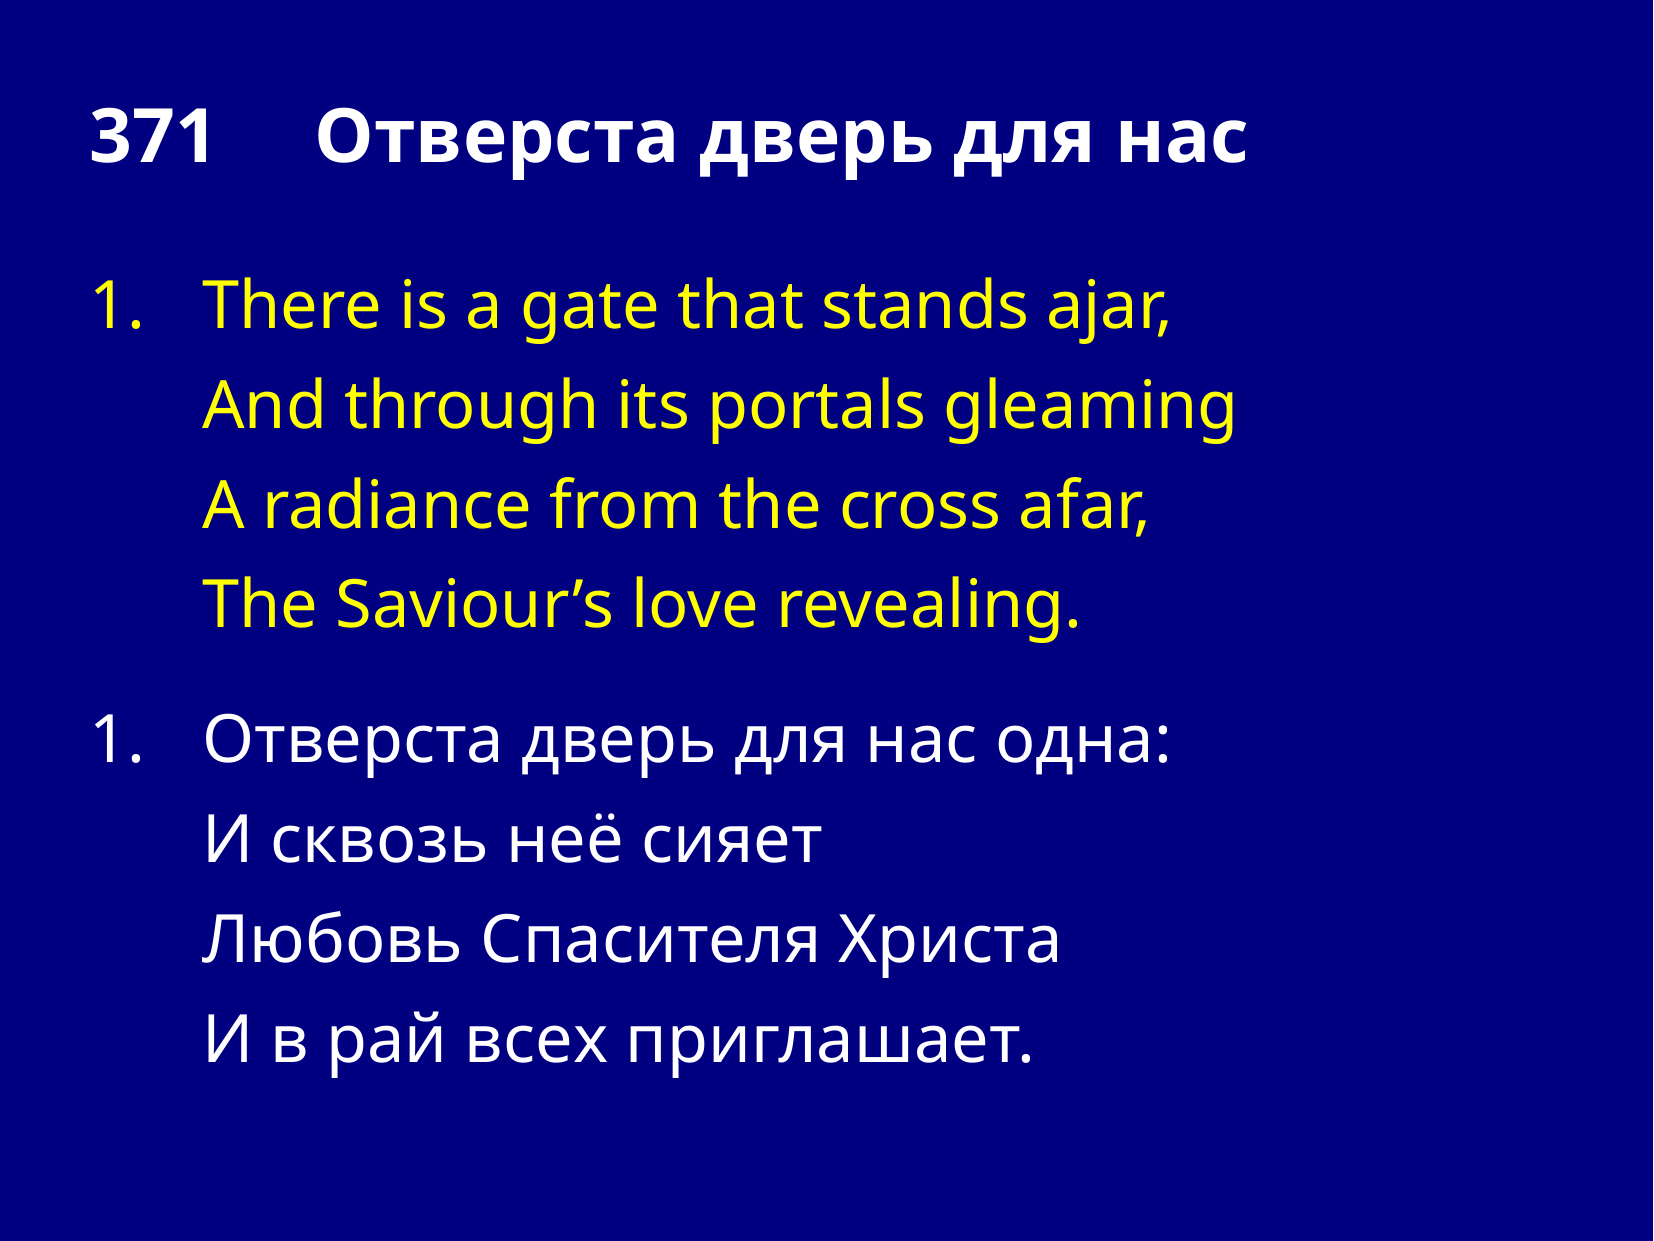

371	Отверста дверь для нас
1.	There is a gate that stands ajar,
	And through its portals gleaming
	A radiance from the cross afar,
	The Saviour’s love revealing.
1.	Отверста дверь для нас одна:
	И сквозь неё сияет
	Любовь Спасителя Христа
	И в рай всех приглашает.